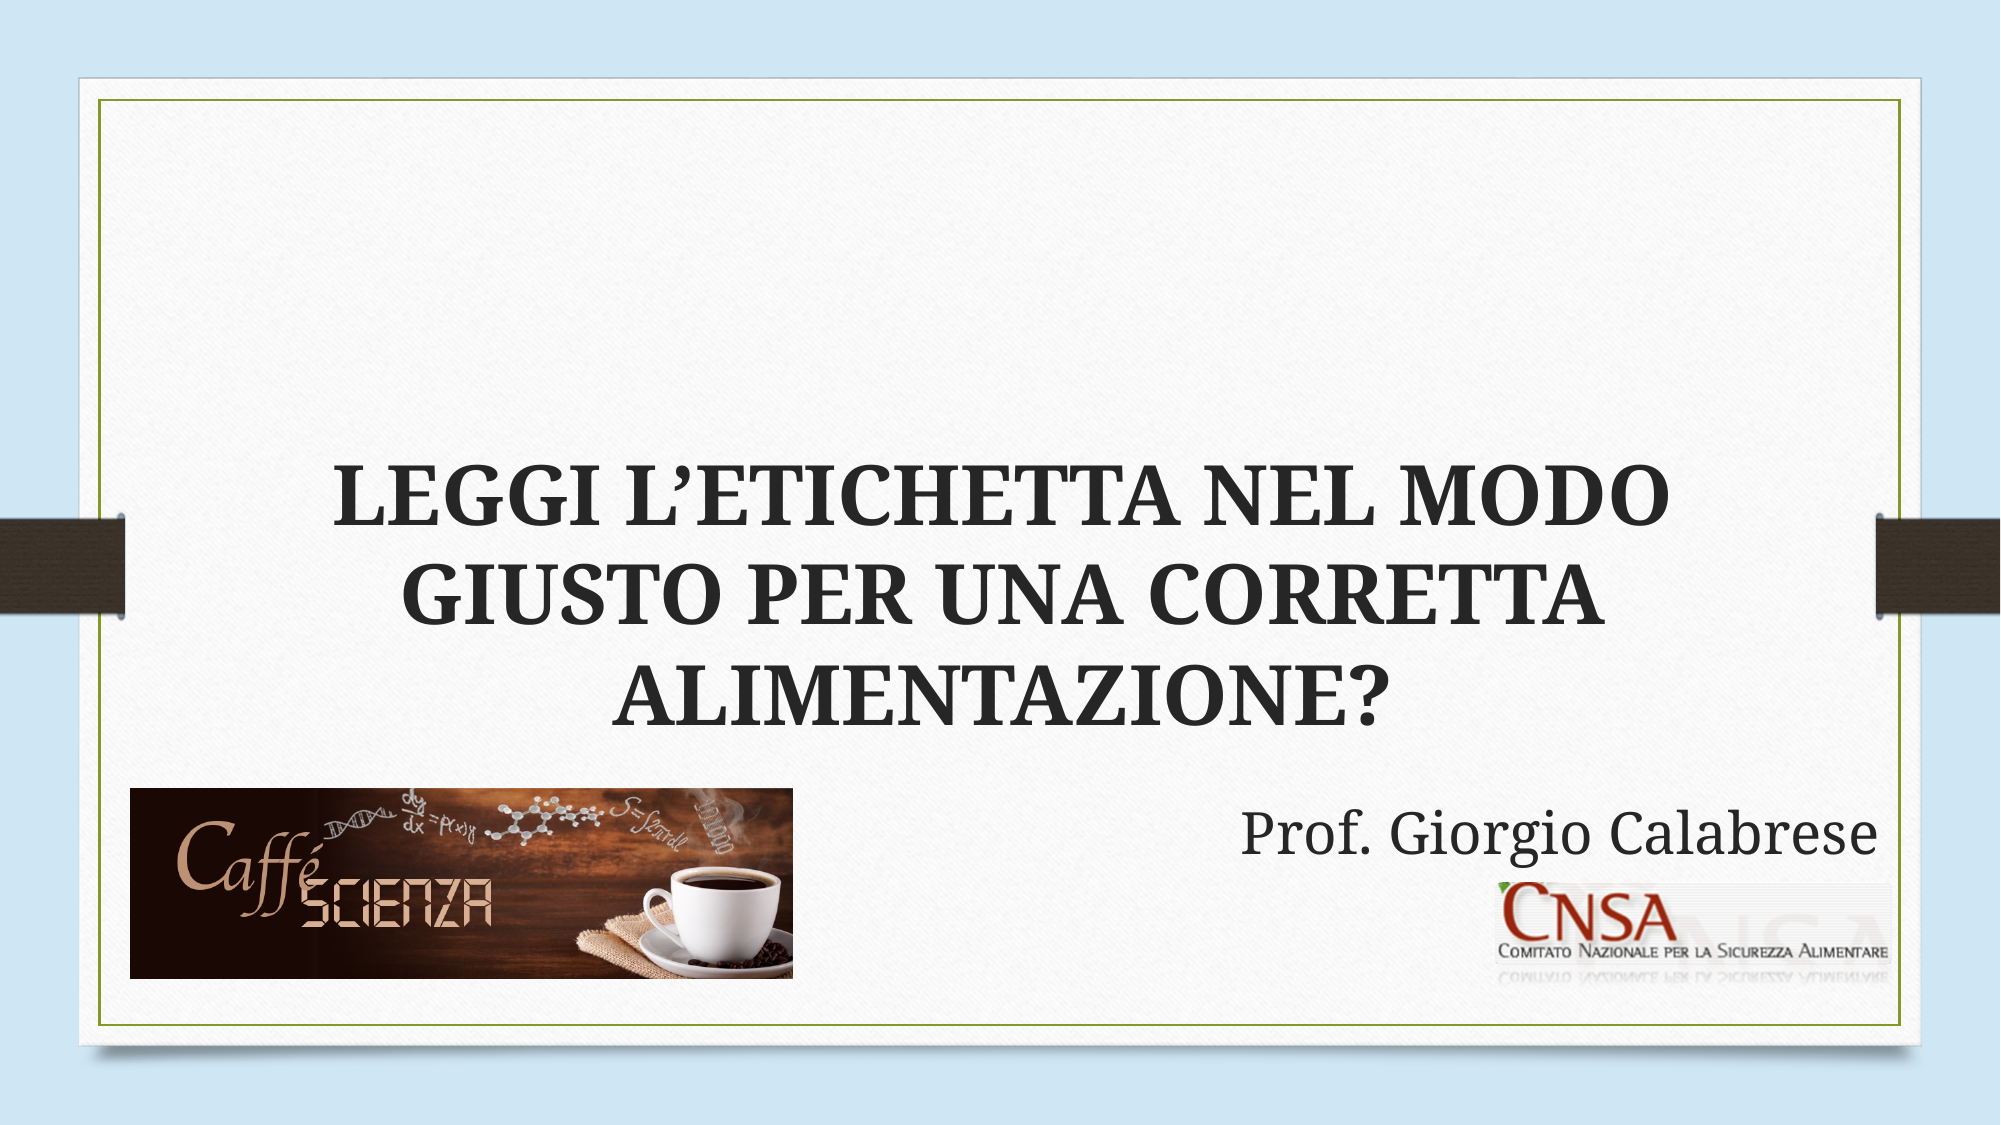

# LEGGI L’ETICHETTA NEL MODO GIUSTO PER UNA CORRETTA ALIMENTAZIONE?
Prof. Giorgio Calabrese